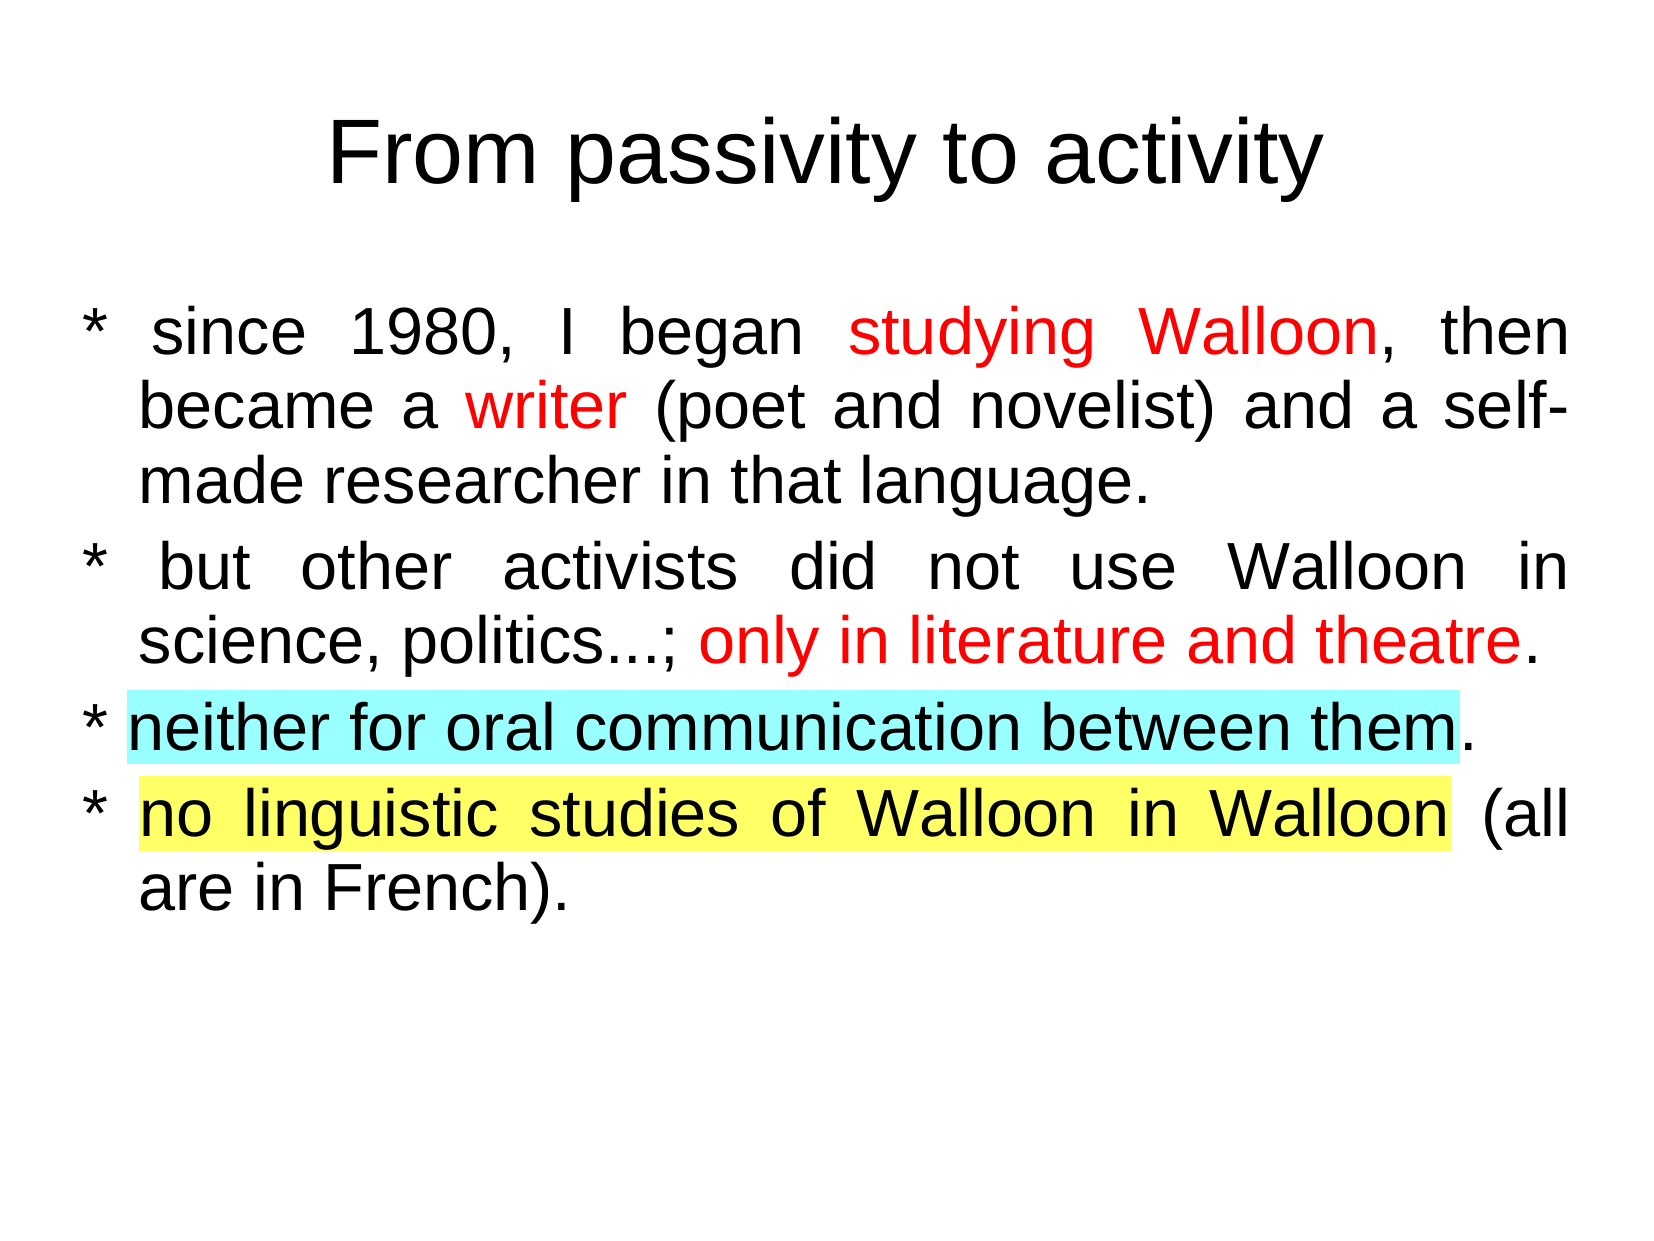

# From passivity to activity
* since 1980, I began studying Walloon, then became a writer (poet and novelist) and a self-made researcher in that language.
* but other activists did not use Walloon in science, politics...; only in literature and theatre.
* neither for oral communication between them.
* no linguistic studies of Walloon in Walloon (all are in French).